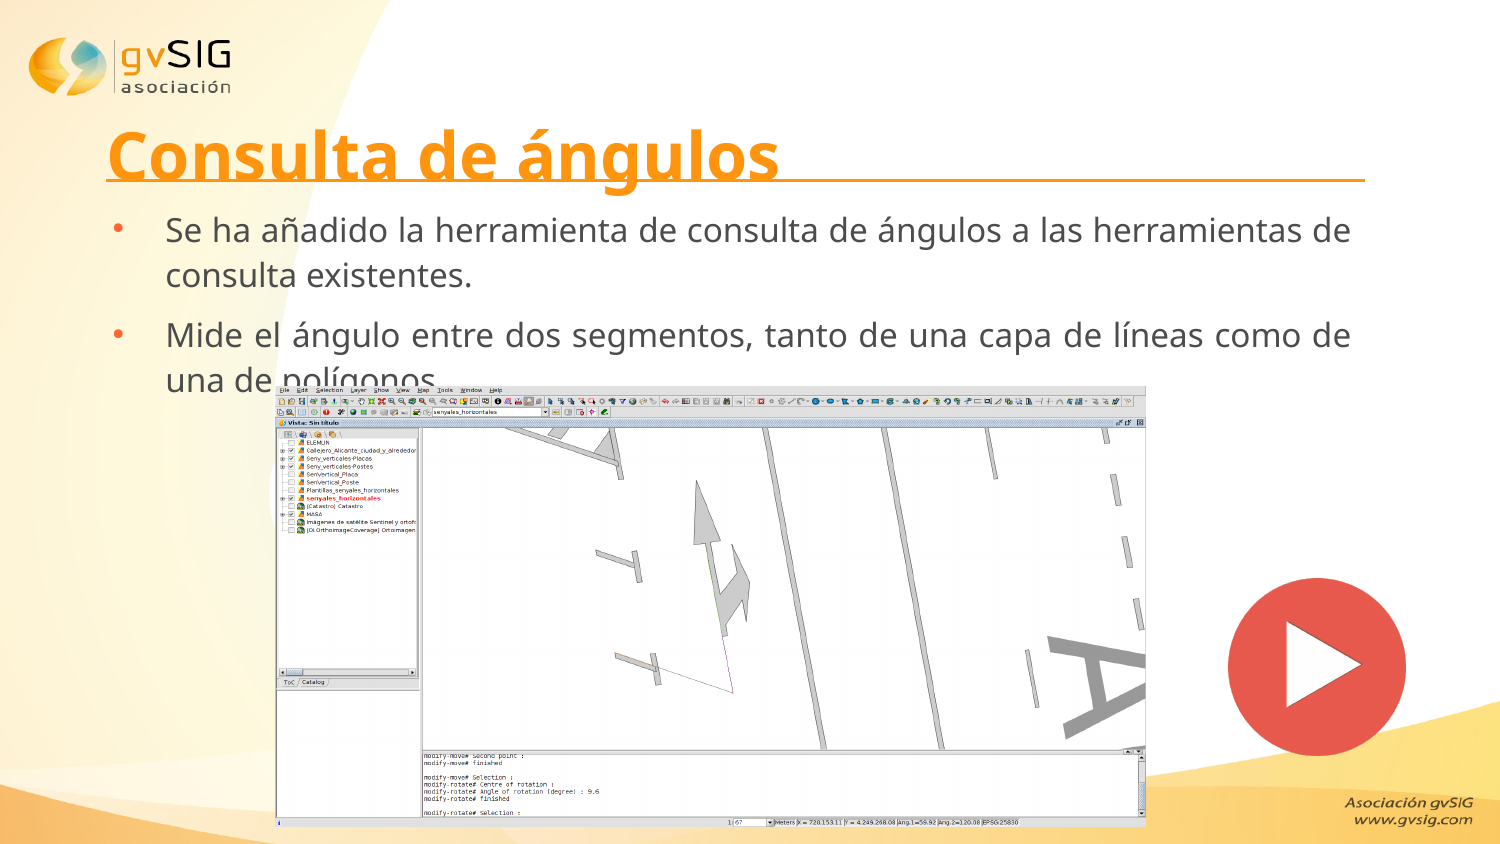

# Consulta de ángulos
Se ha añadido la herramienta de consulta de ángulos a las herramientas de consulta existentes.
Mide el ángulo entre dos segmentos, tanto de una capa de líneas como de una de polígonos.